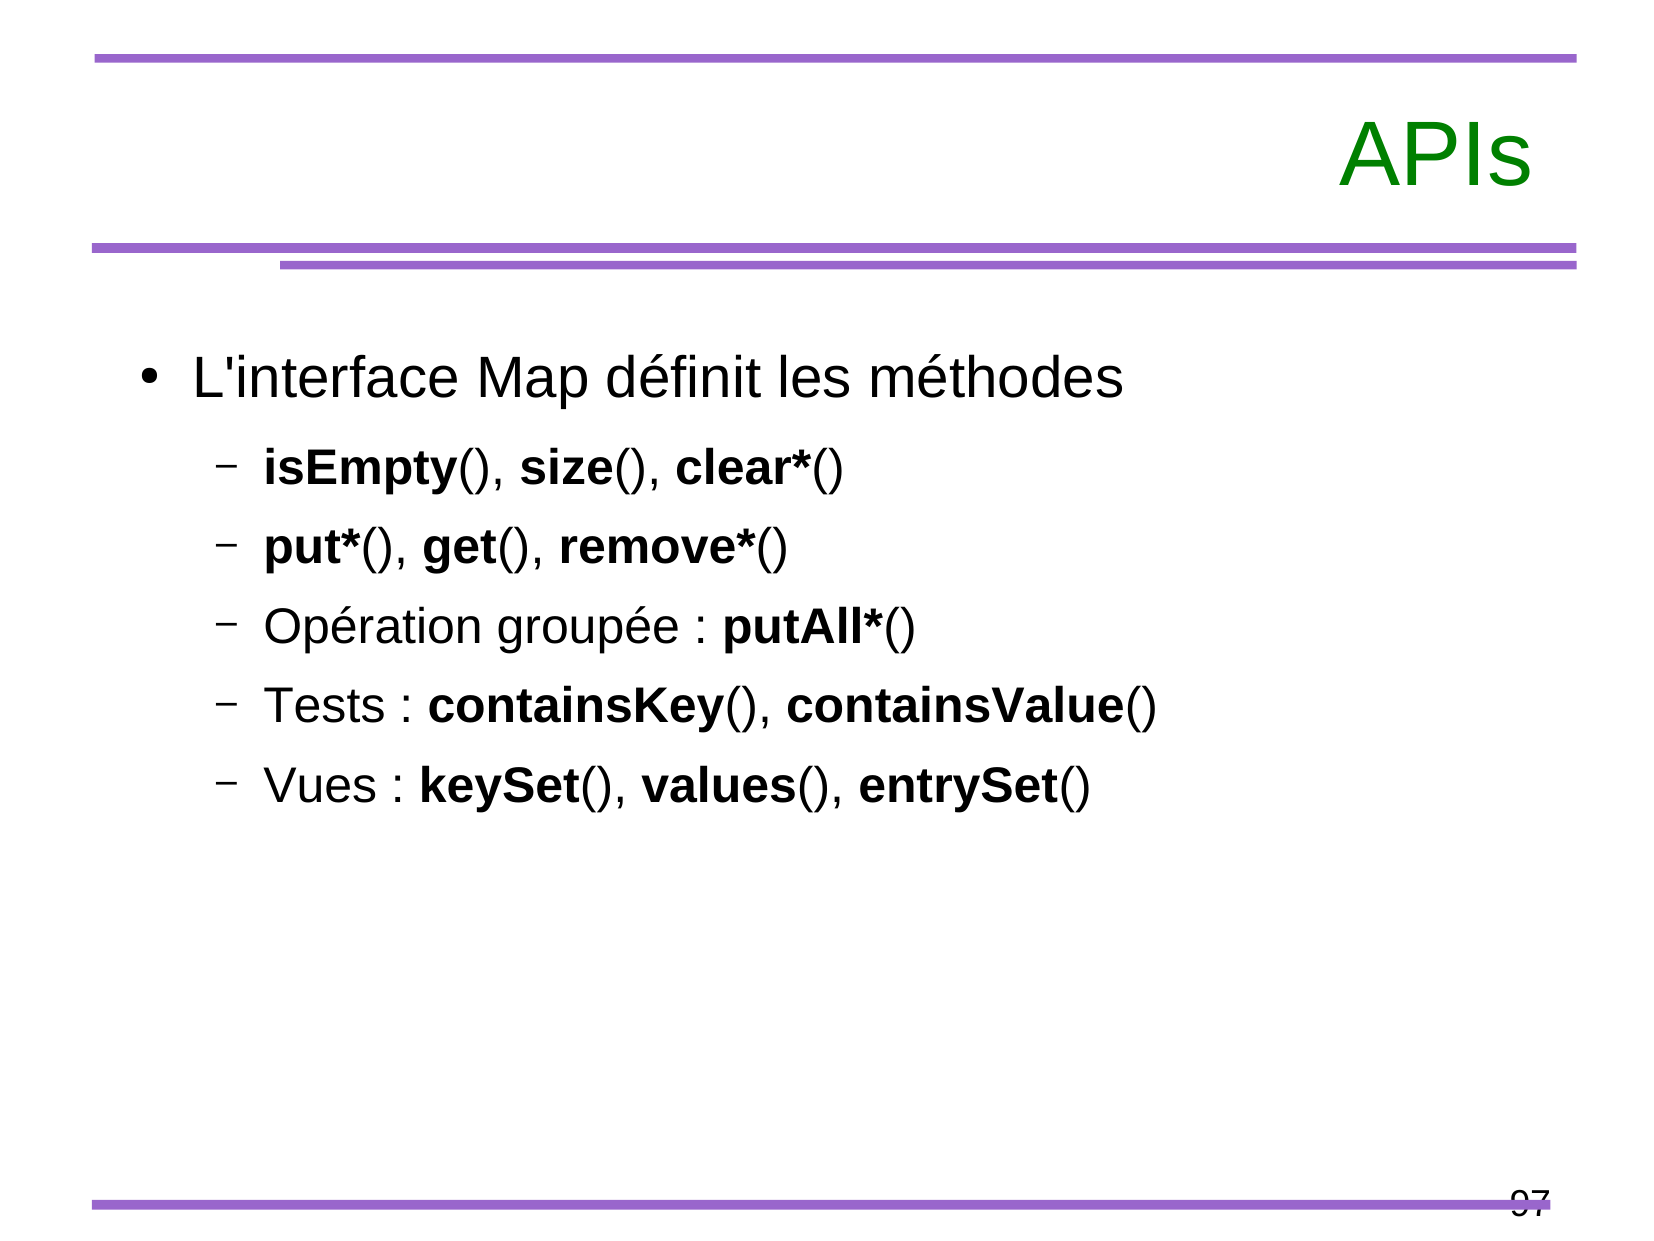

# APIs
L'interface Map définit les méthodes
isEmpty(), size(), clear*()
put*(), get(), remove*()
Opération groupée : putAll*()
Tests : containsKey(), containsValue()
Vues : keySet(), values(), entrySet()